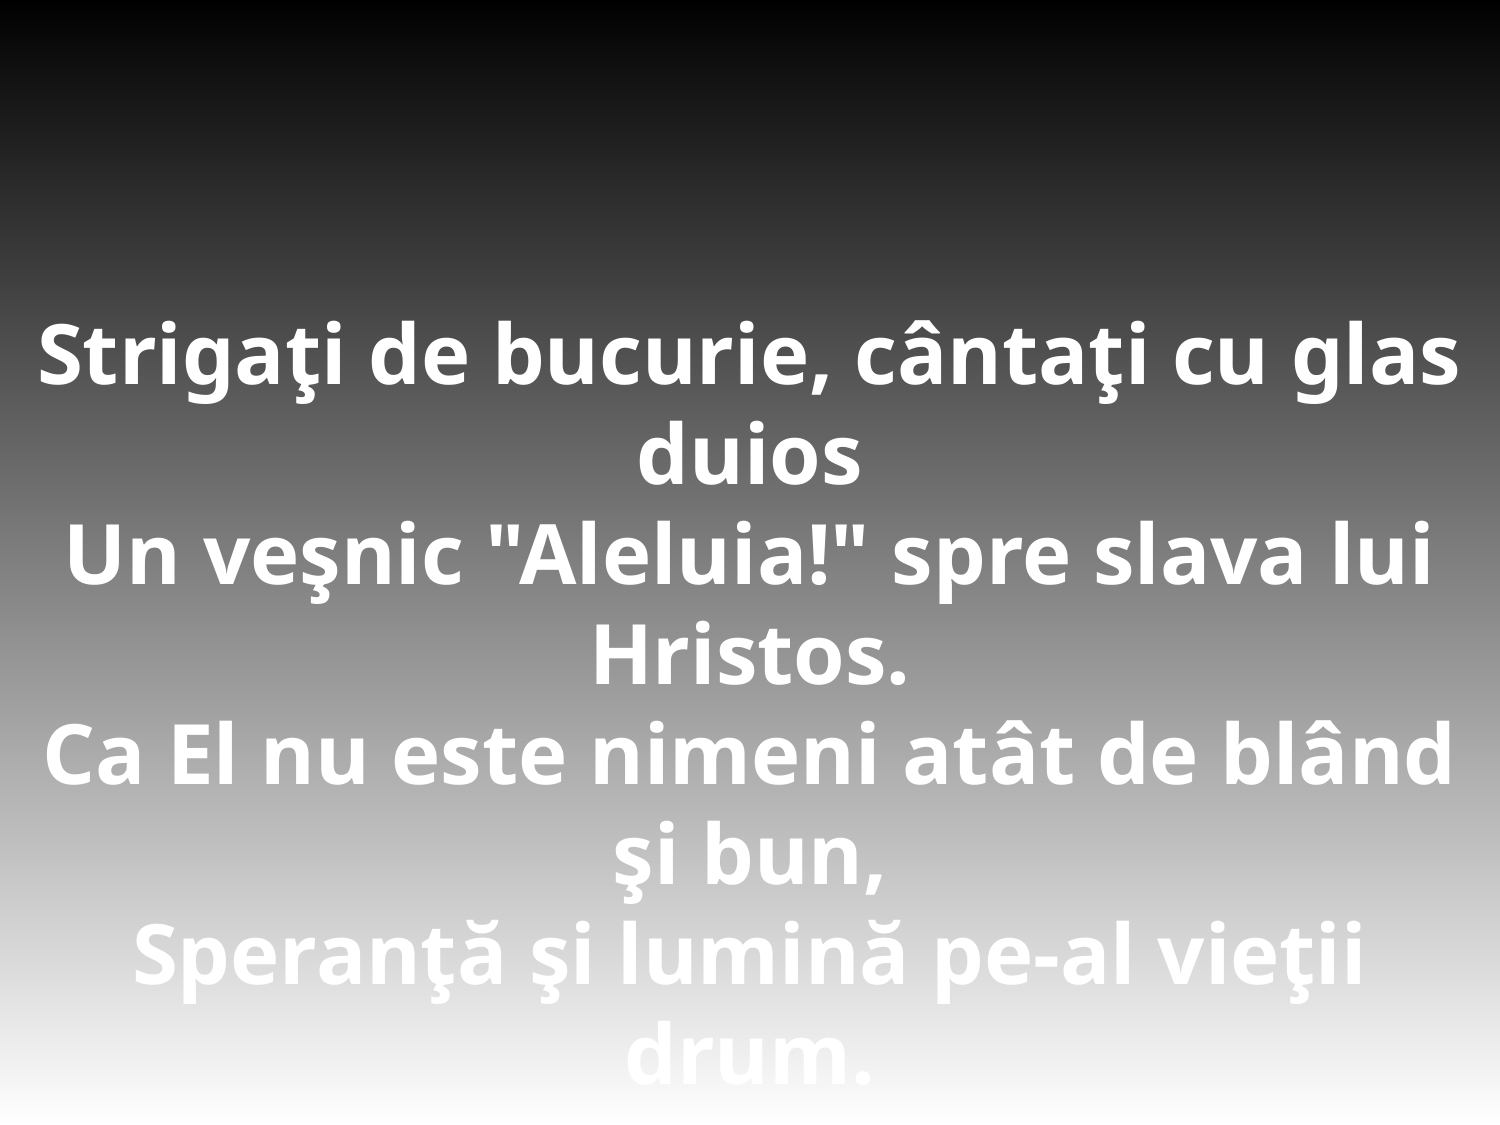

# Strigaţi de bucurie, cântaţi cu glas duios Un veşnic "Aleluia!" spre slava lui Hristos. Ca El nu este nimeni atât de blând şi bun, Speranţă şi lumină pe-al vieţii drum.